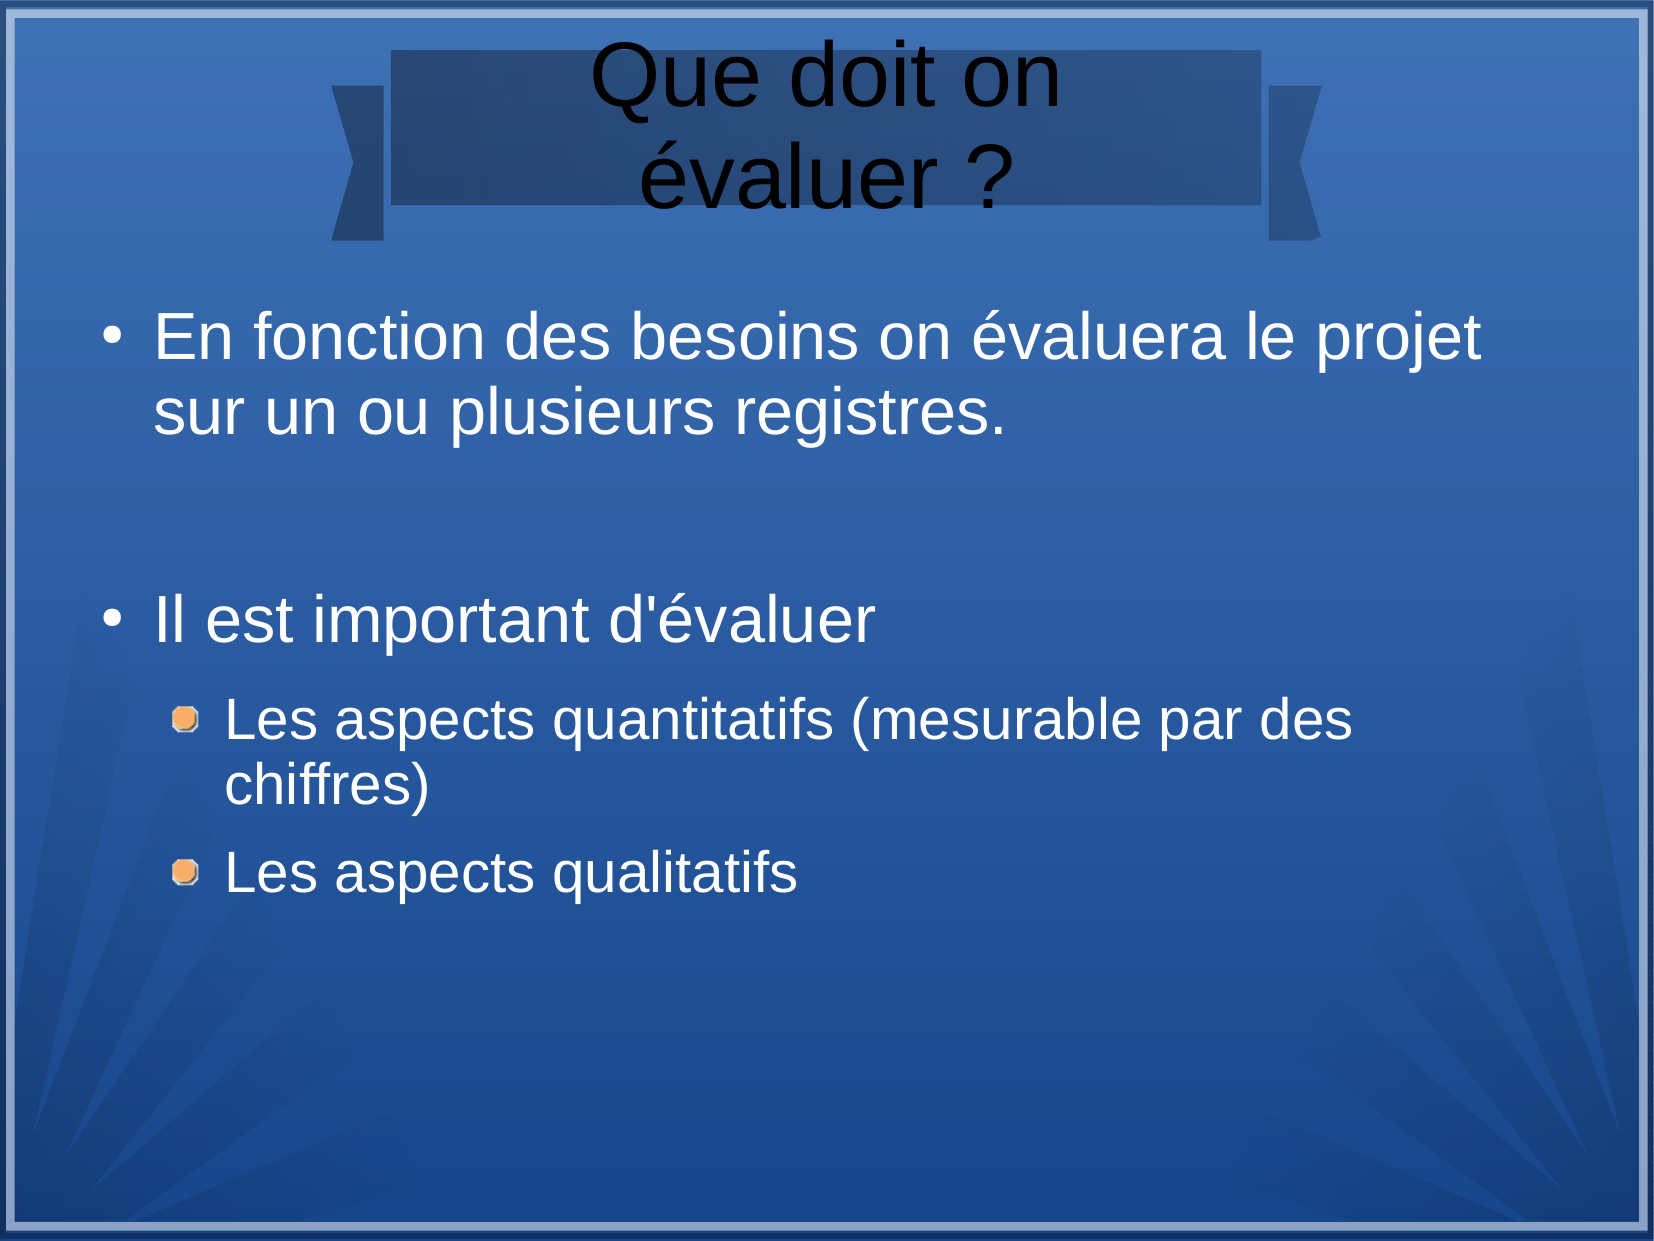

# Que doit on évaluer ?
En fonction des besoins on évaluera le projet sur un ou plusieurs registres.
Il est important d'évaluer
Les aspects quantitatifs (mesurable par des chiffres)
Les aspects qualitatifs